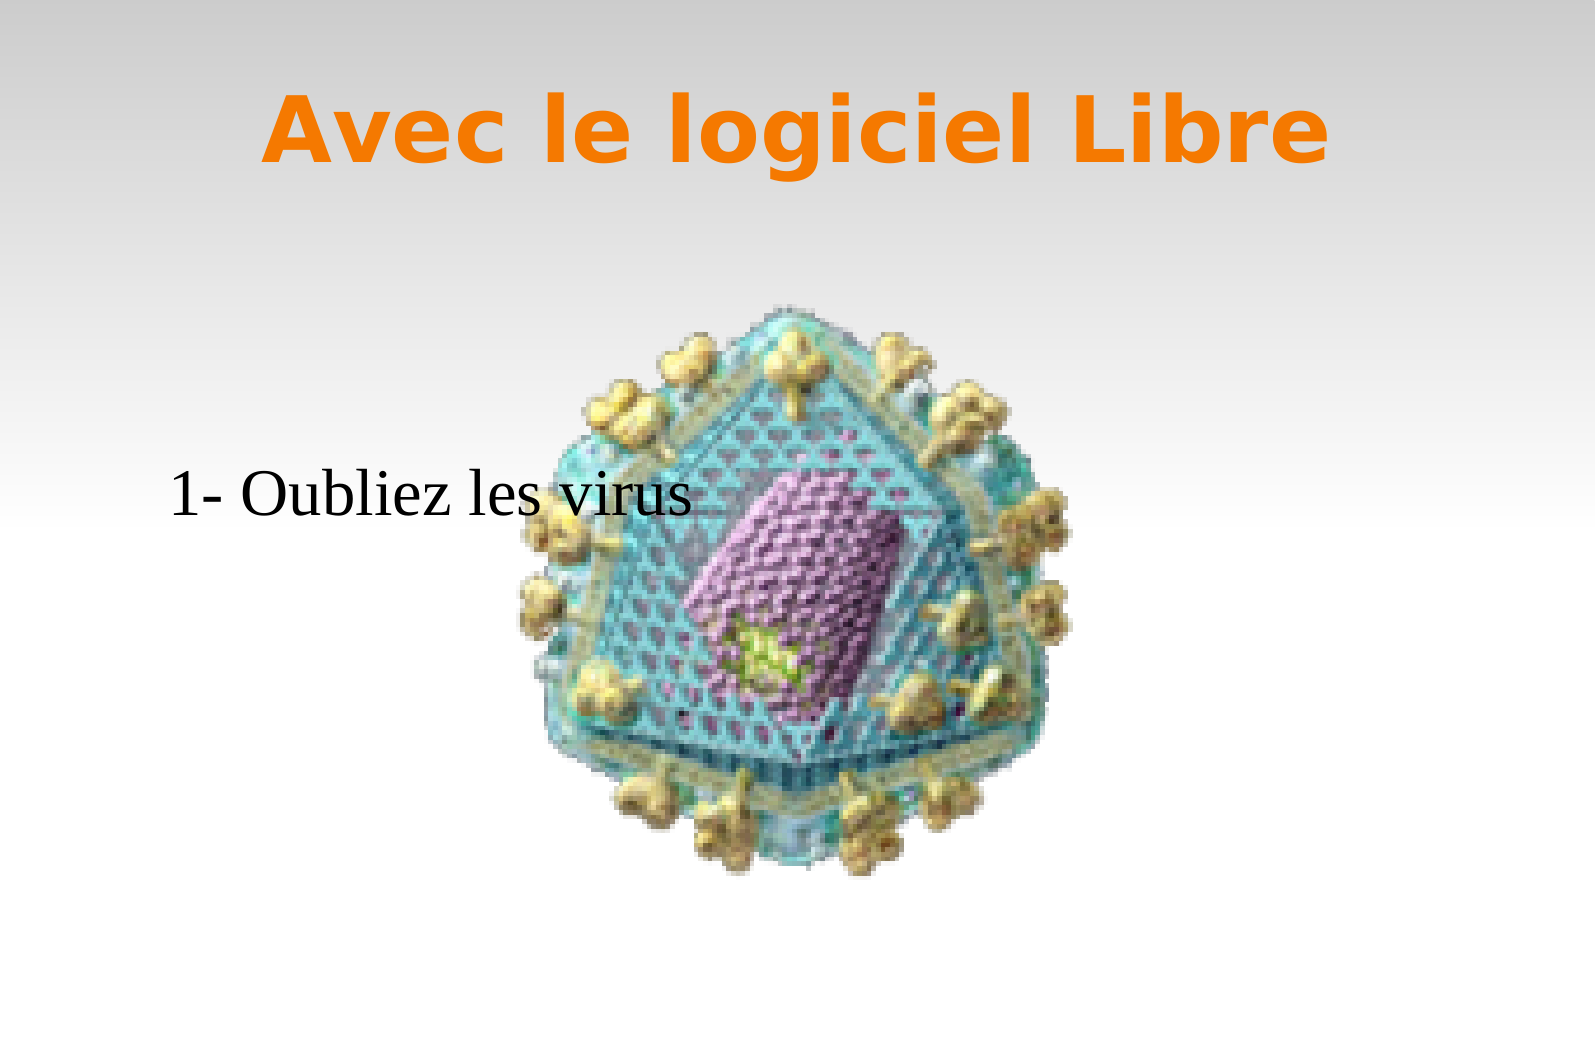

# Avec le logiciel Libre
1- Oubliez les virus